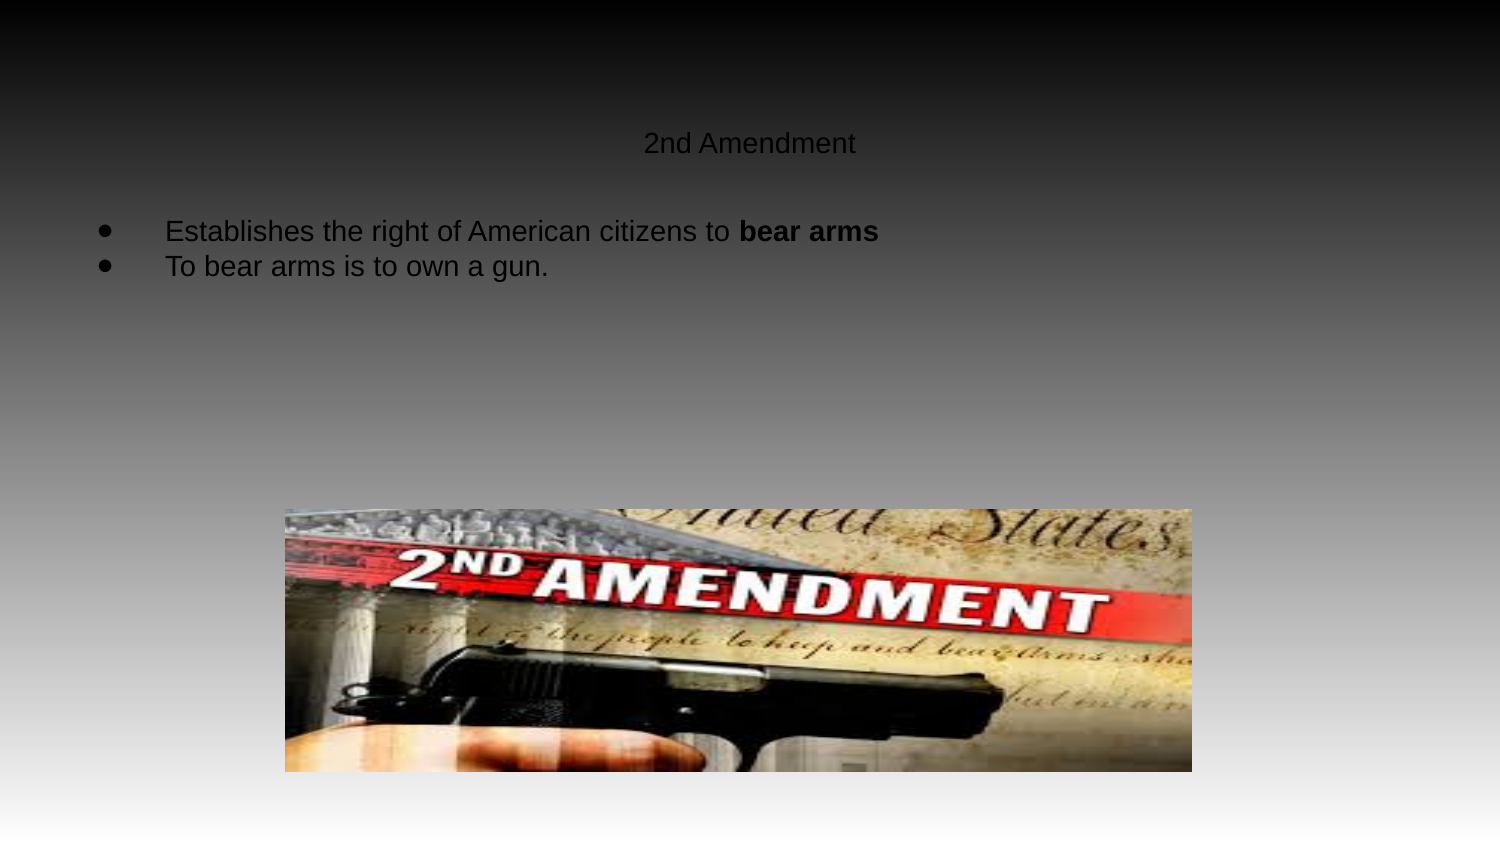

# 2nd Amendment
Establishes the right of American citizens to bear arms
To bear arms is to own a gun.